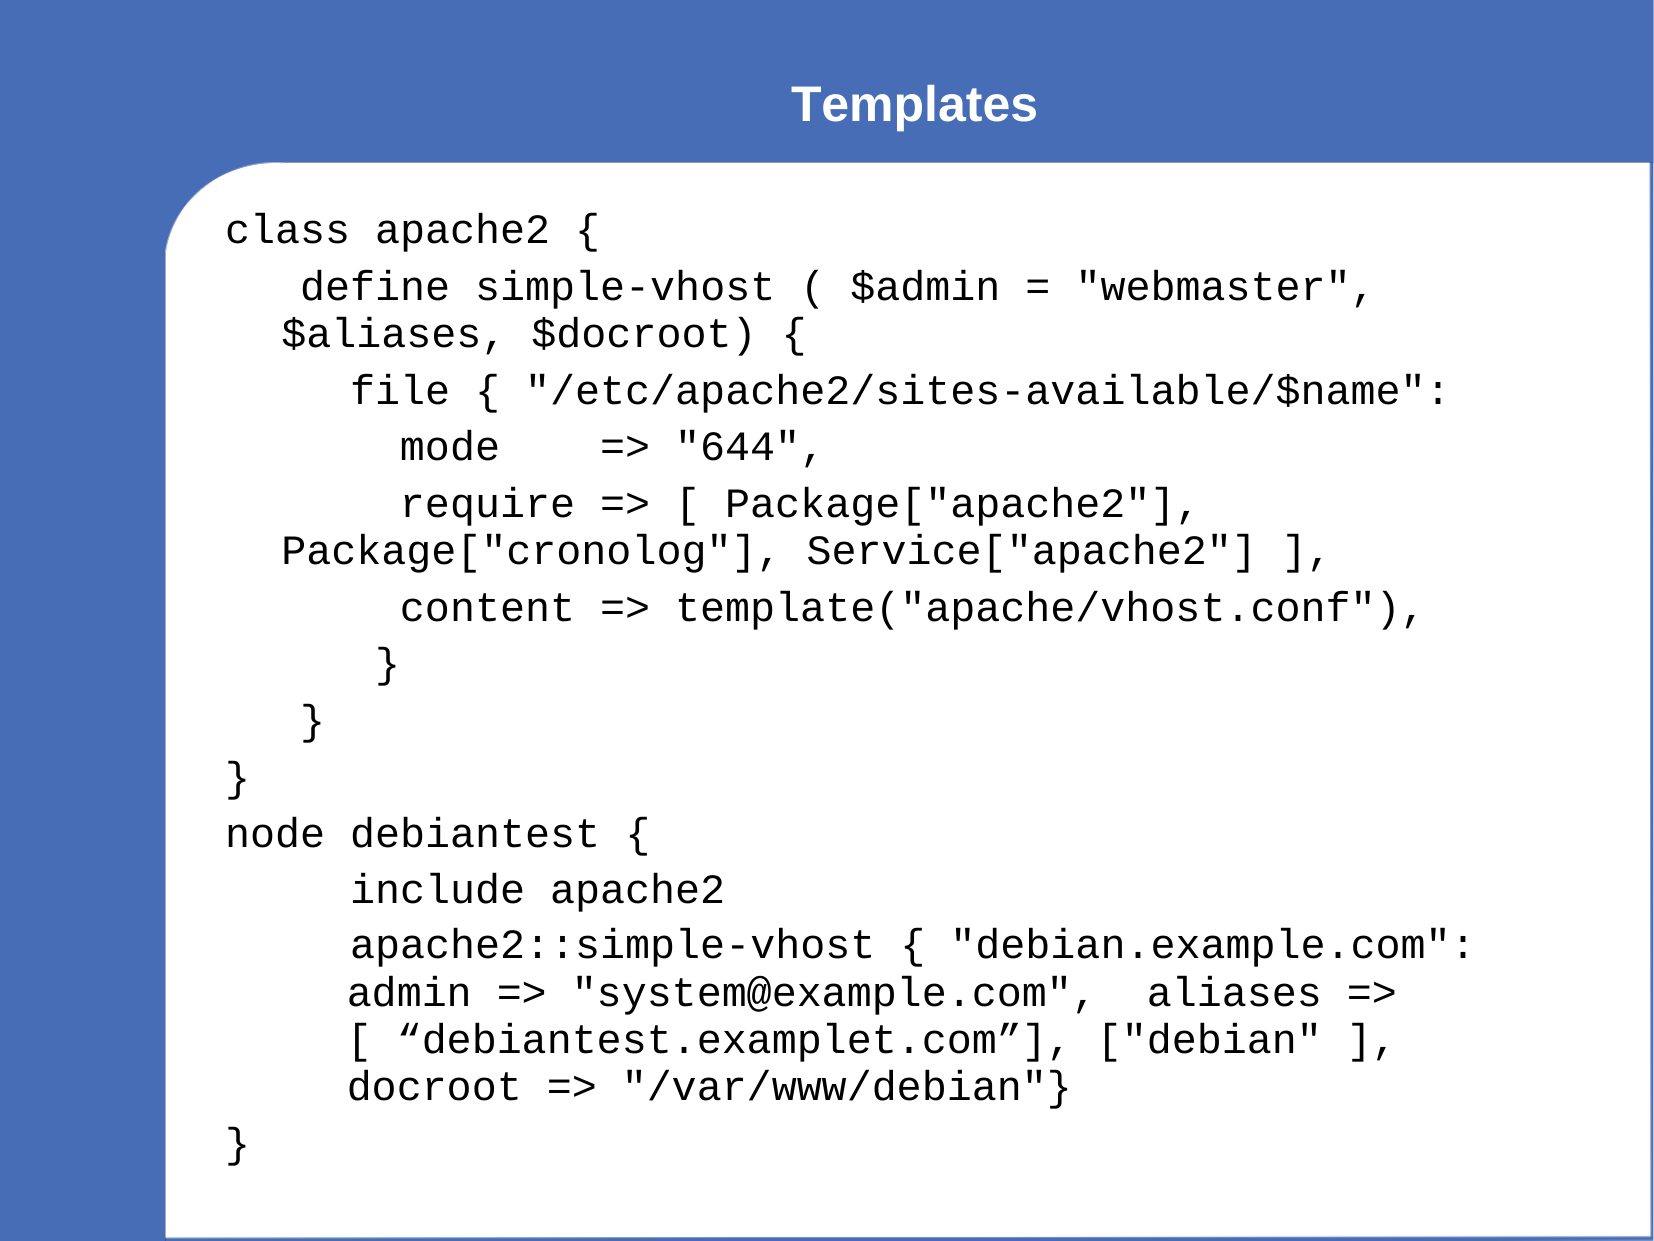

# Templates
class apache2 {
 define simple-vhost ( $admin = "webmaster", $aliases, $docroot) {
 file { "/etc/apache2/sites-available/$name":
 mode => "644",
 require => [ Package["apache2"], Package["cronolog"], Service["apache2"] ],
 content => template("apache/vhost.conf"),
 }
 }
}
node debiantest {
 include apache2
 apache2::simple-vhost { "debian.example.com": admin => "system@example.com", aliases => [ “debiantest.examplet.com”], ["debian" ], docroot => "/var/www/debian"}
}